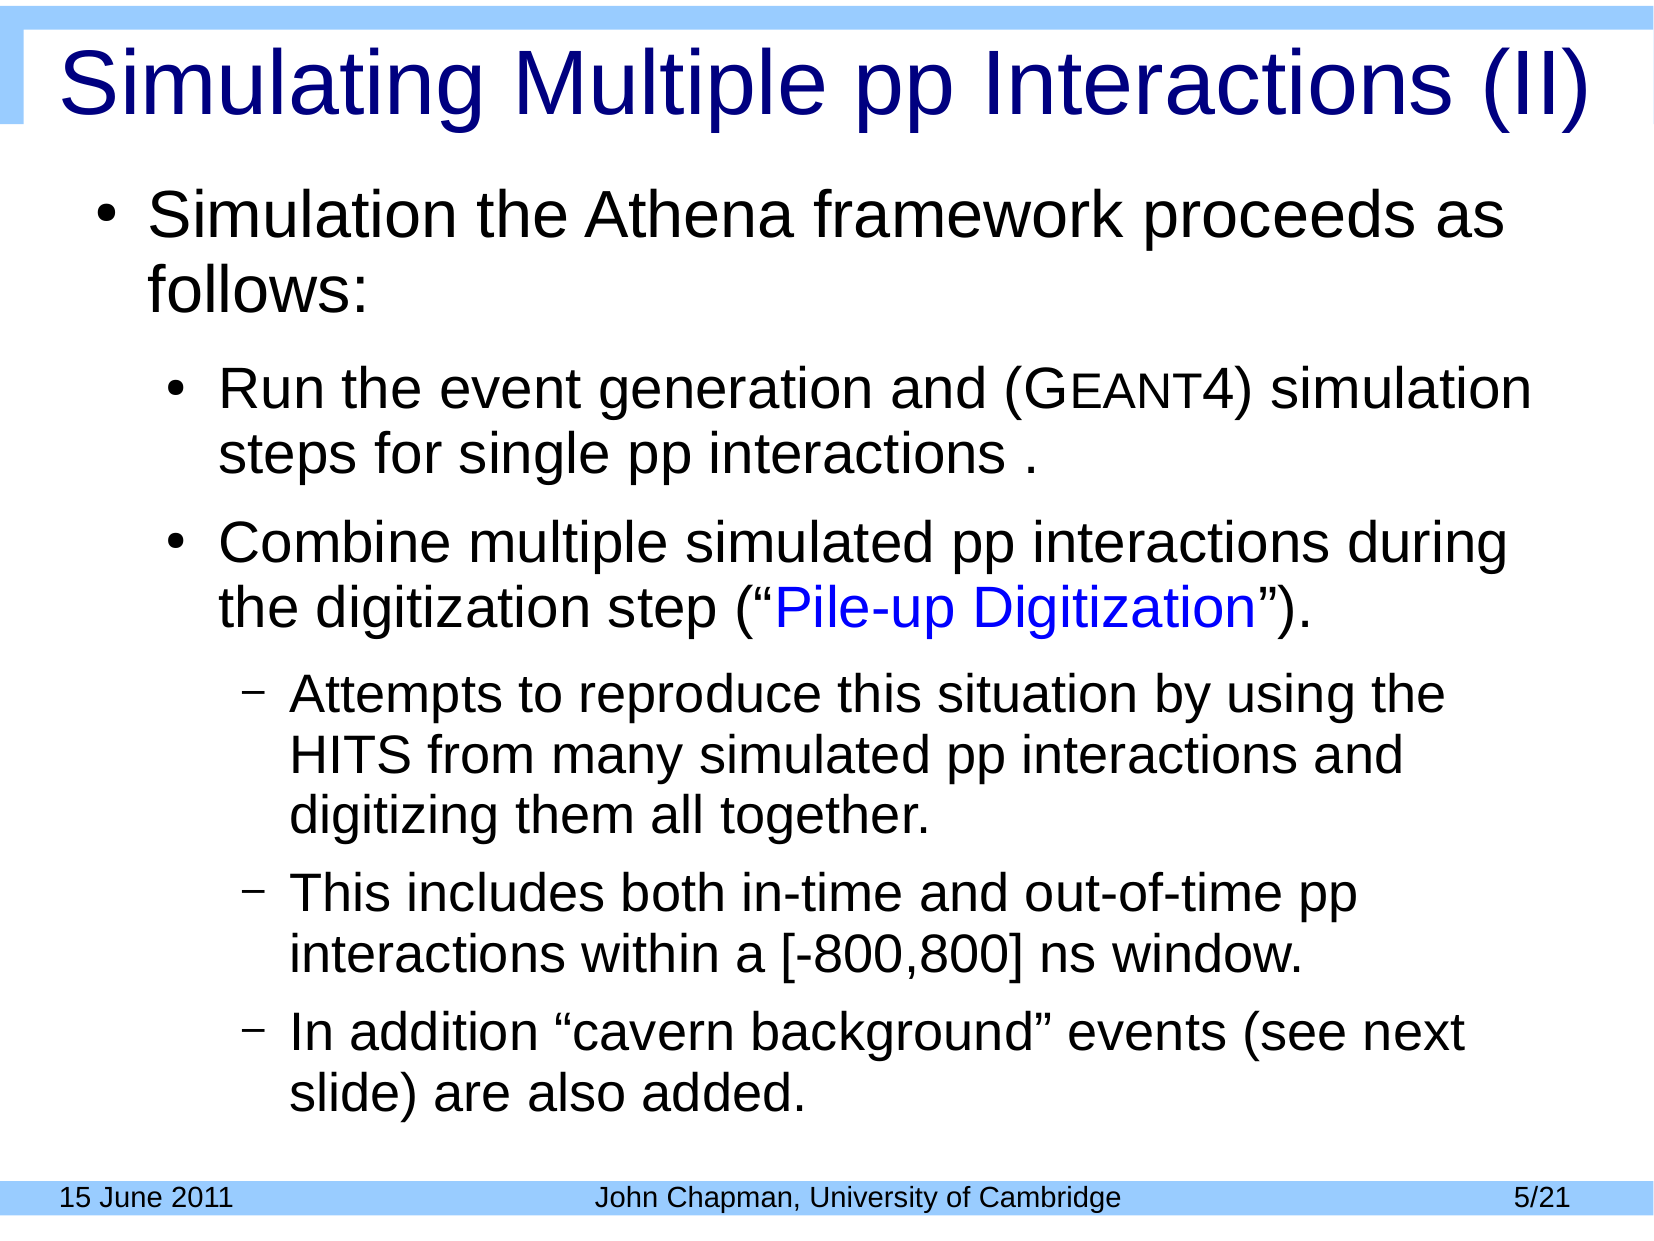

# Simulating Multiple pp Interactions (II)
Simulation the Athena framework proceeds as follows:
Run the event generation and (GEANT4) simulation steps for single pp interactions .
Combine multiple simulated pp interactions during the digitization step (“Pile-up Digitization”).
Attempts to reproduce this situation by using the HITS from many simulated pp interactions and digitizing them all together.
This includes both in-time and out-of-time pp interactions within a [-800,800] ns window.
In addition “cavern background” events (see next slide) are also added.
5